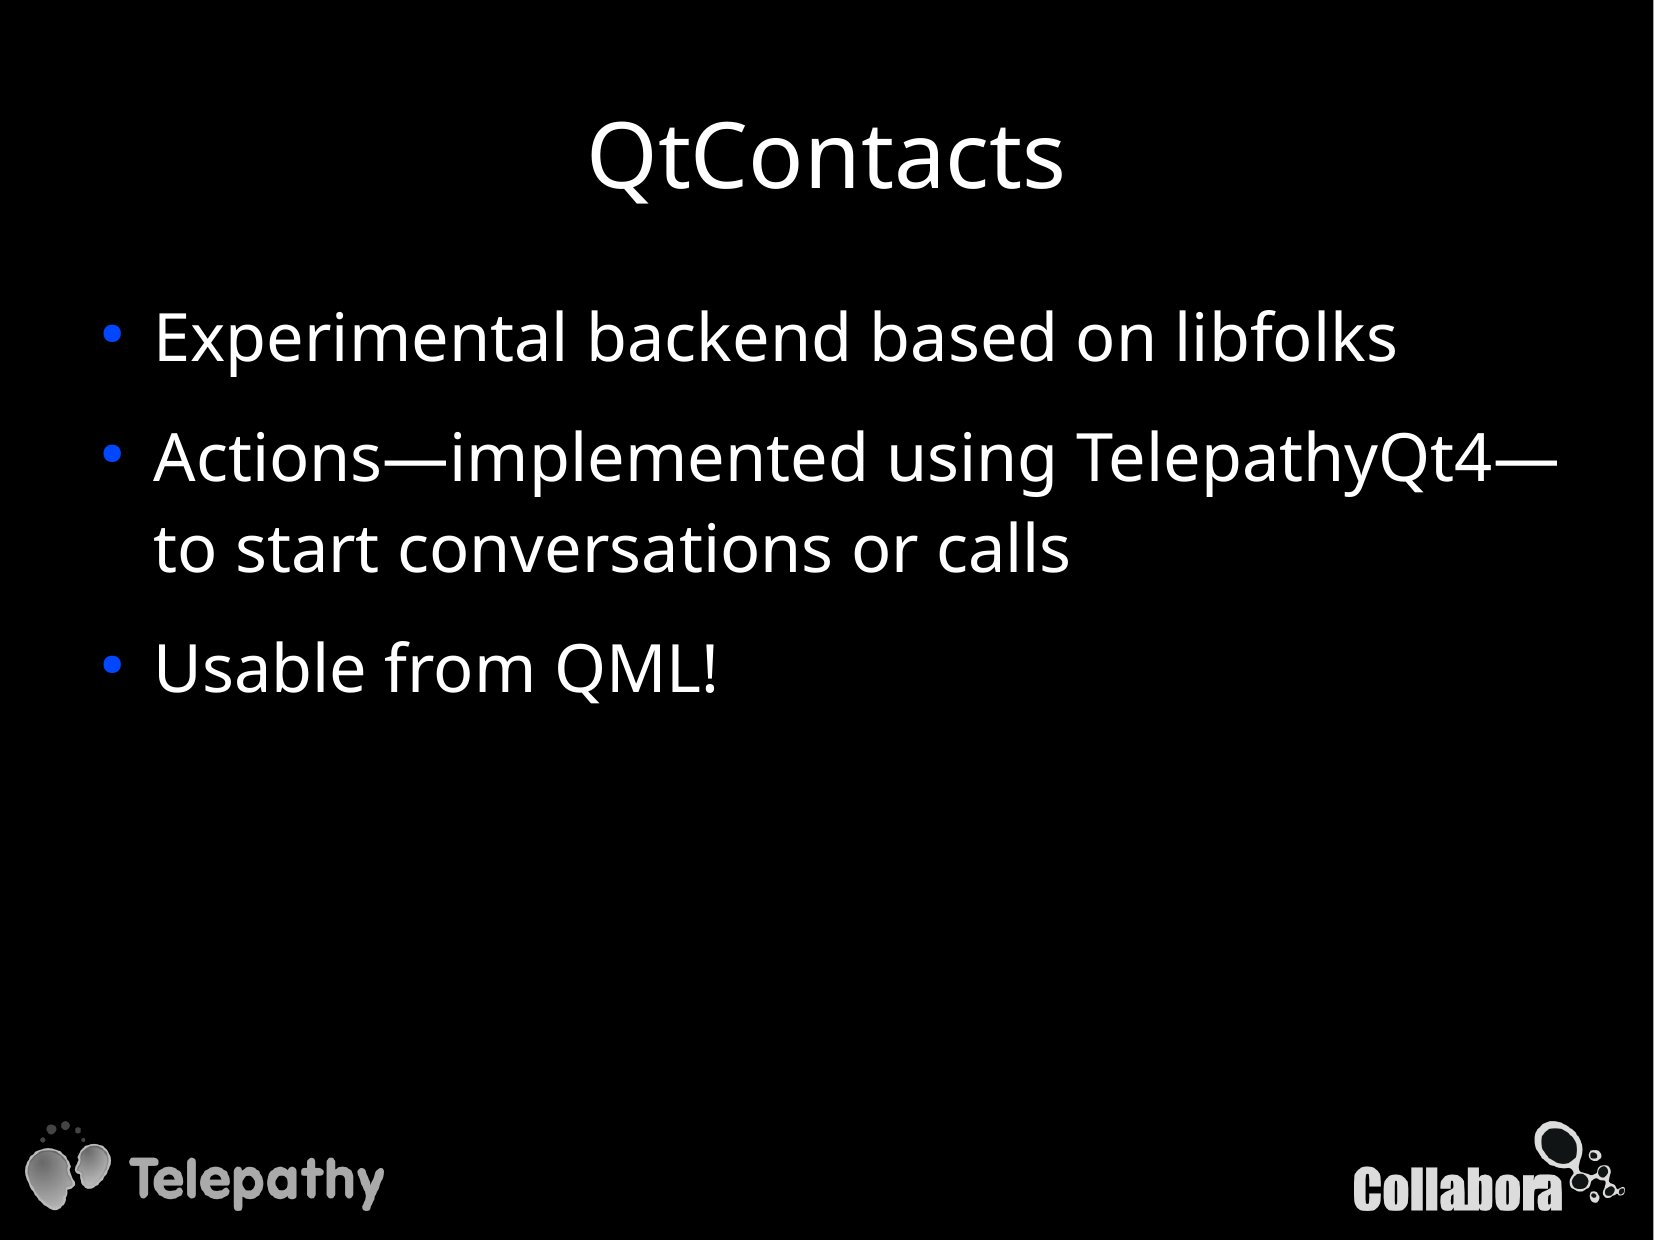

# QtContacts
Experimental backend based on libfolks
Actions—implemented using TelepathyQt4—to start conversations or calls
Usable from QML!